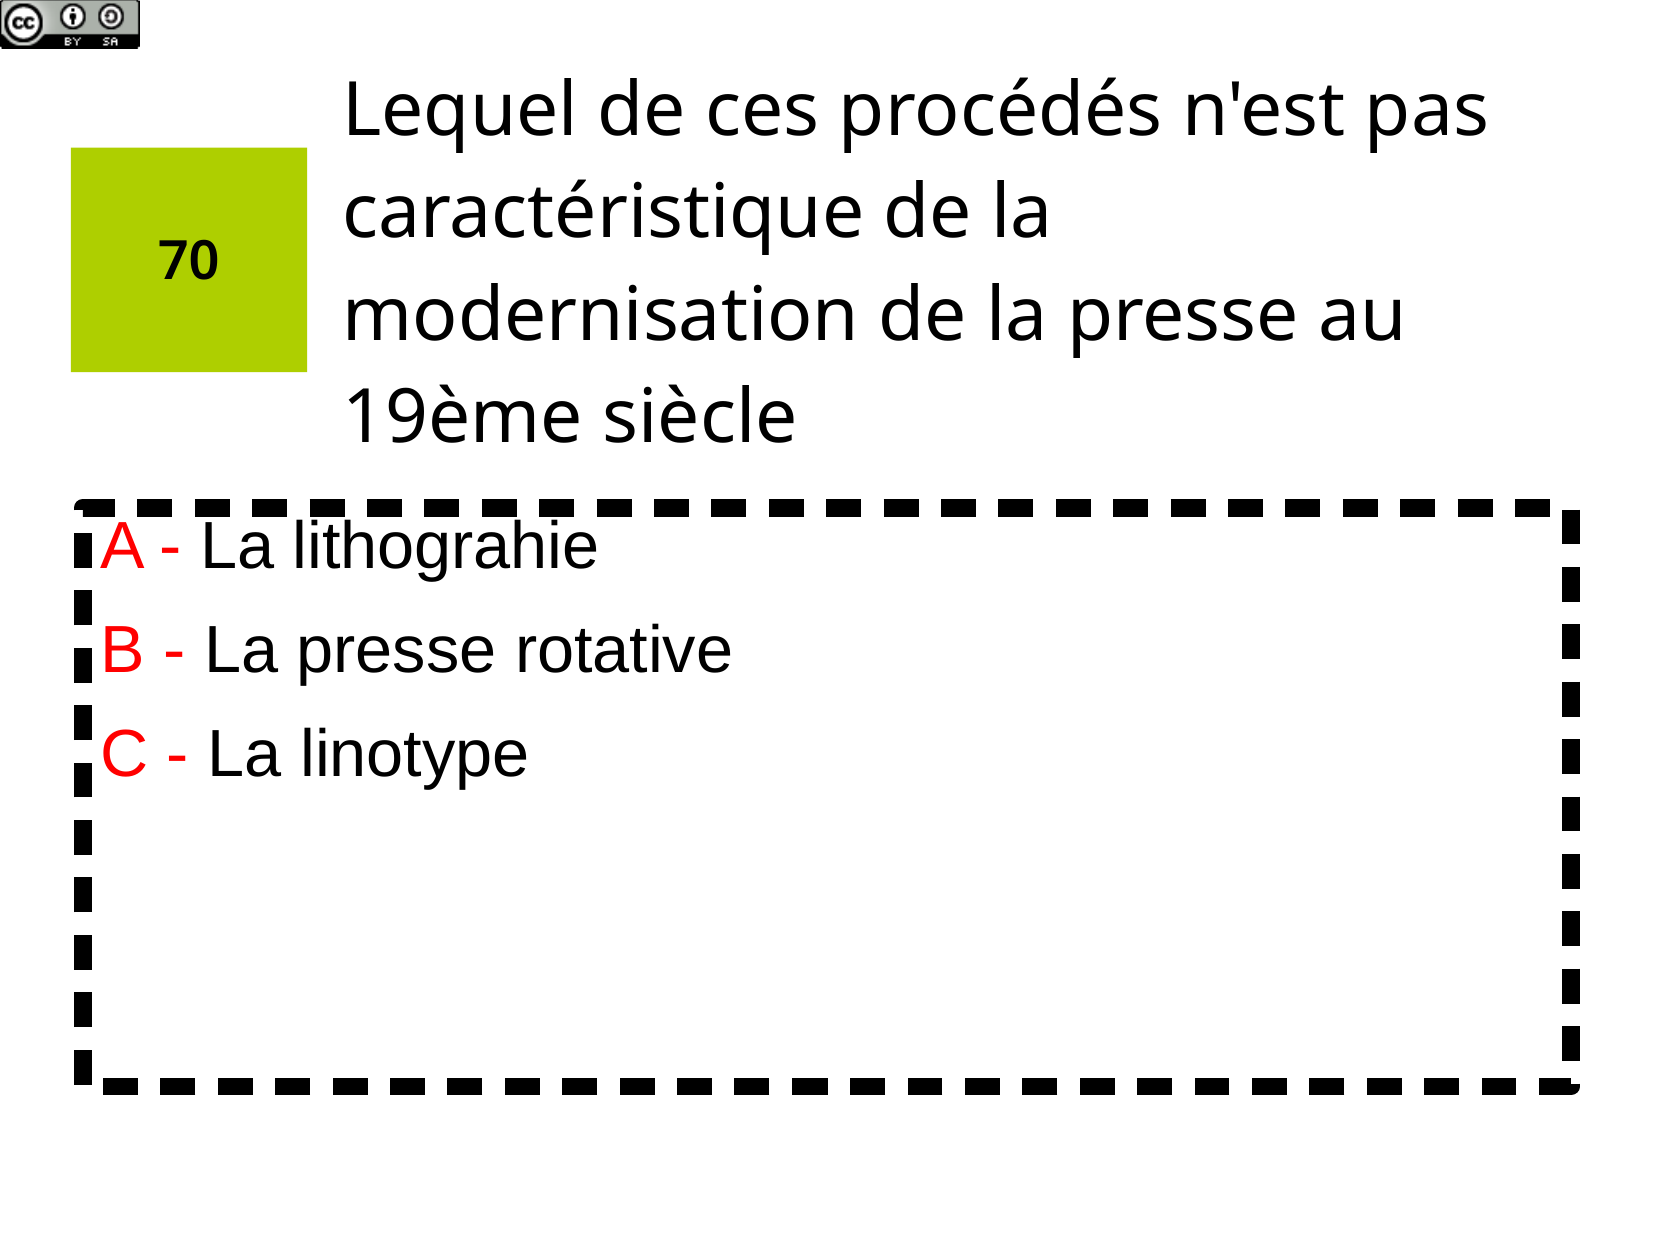

# Lequel de ces procédés n'est pas caractéristique de la modernisation de la presse au 19ème siècle
70
La lithograhie
La presse rotative
La linotype